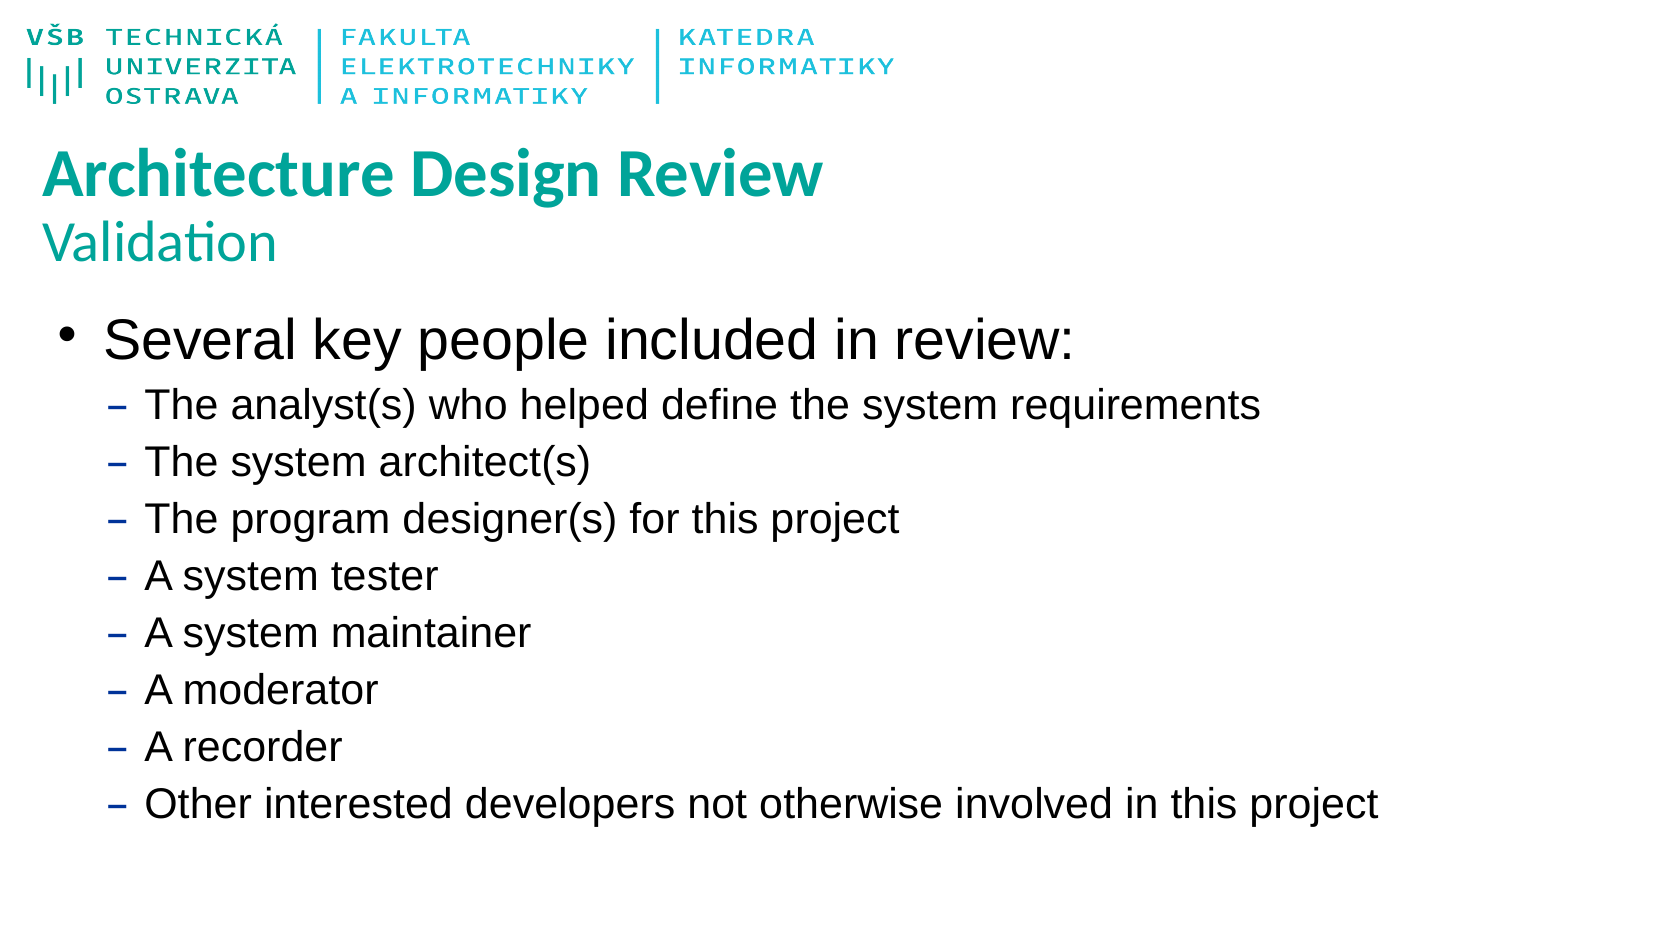

# Architecture Design Review Validation
Several key people included in review:
The analyst(s) who helped define the system requirements
The system architect(s)
The program designer(s) for this project
A system tester
A system maintainer
A moderator
A recorder
Other interested developers not otherwise involved in this project